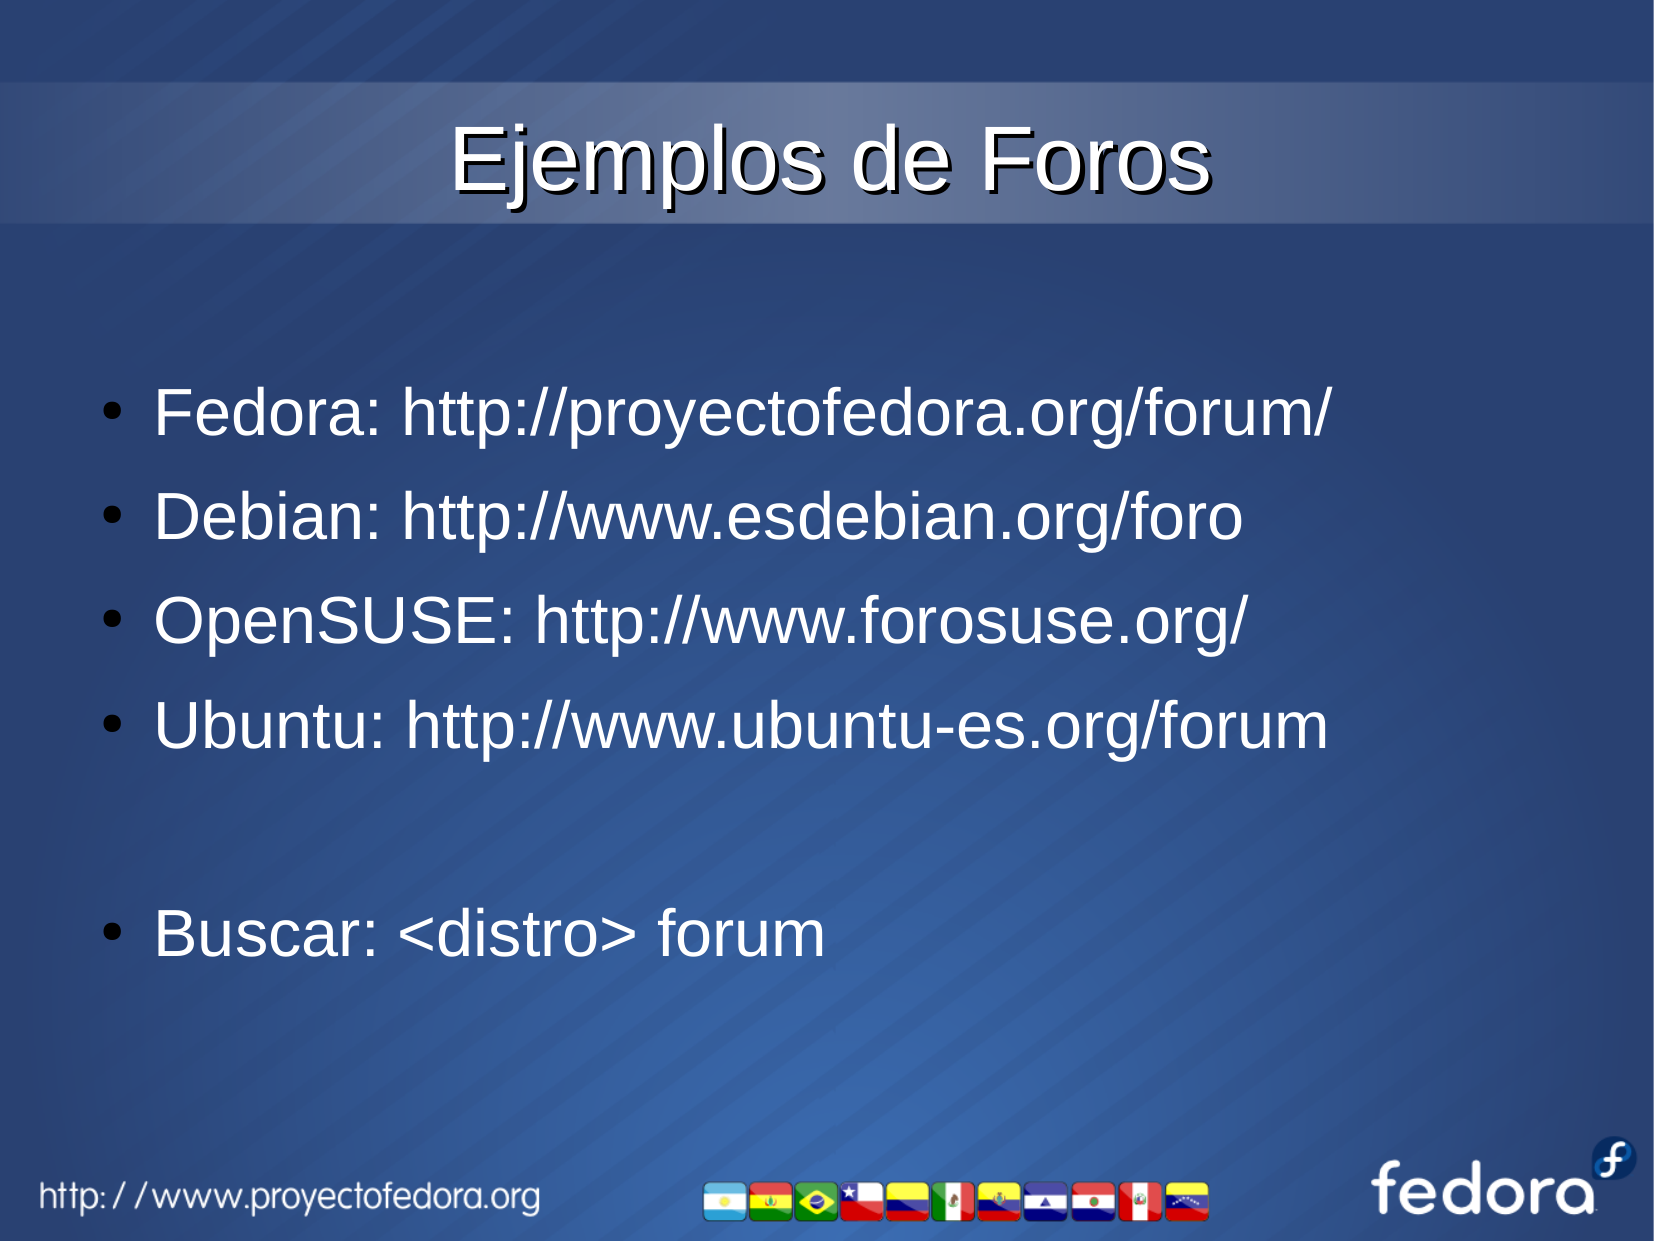

# Ejemplos de Foros
Fedora: http://proyectofedora.org/forum/
Debian: http://www.esdebian.org/foro
OpenSUSE: http://www.forosuse.org/
Ubuntu: http://www.ubuntu-es.org/forum
Buscar: <distro> forum